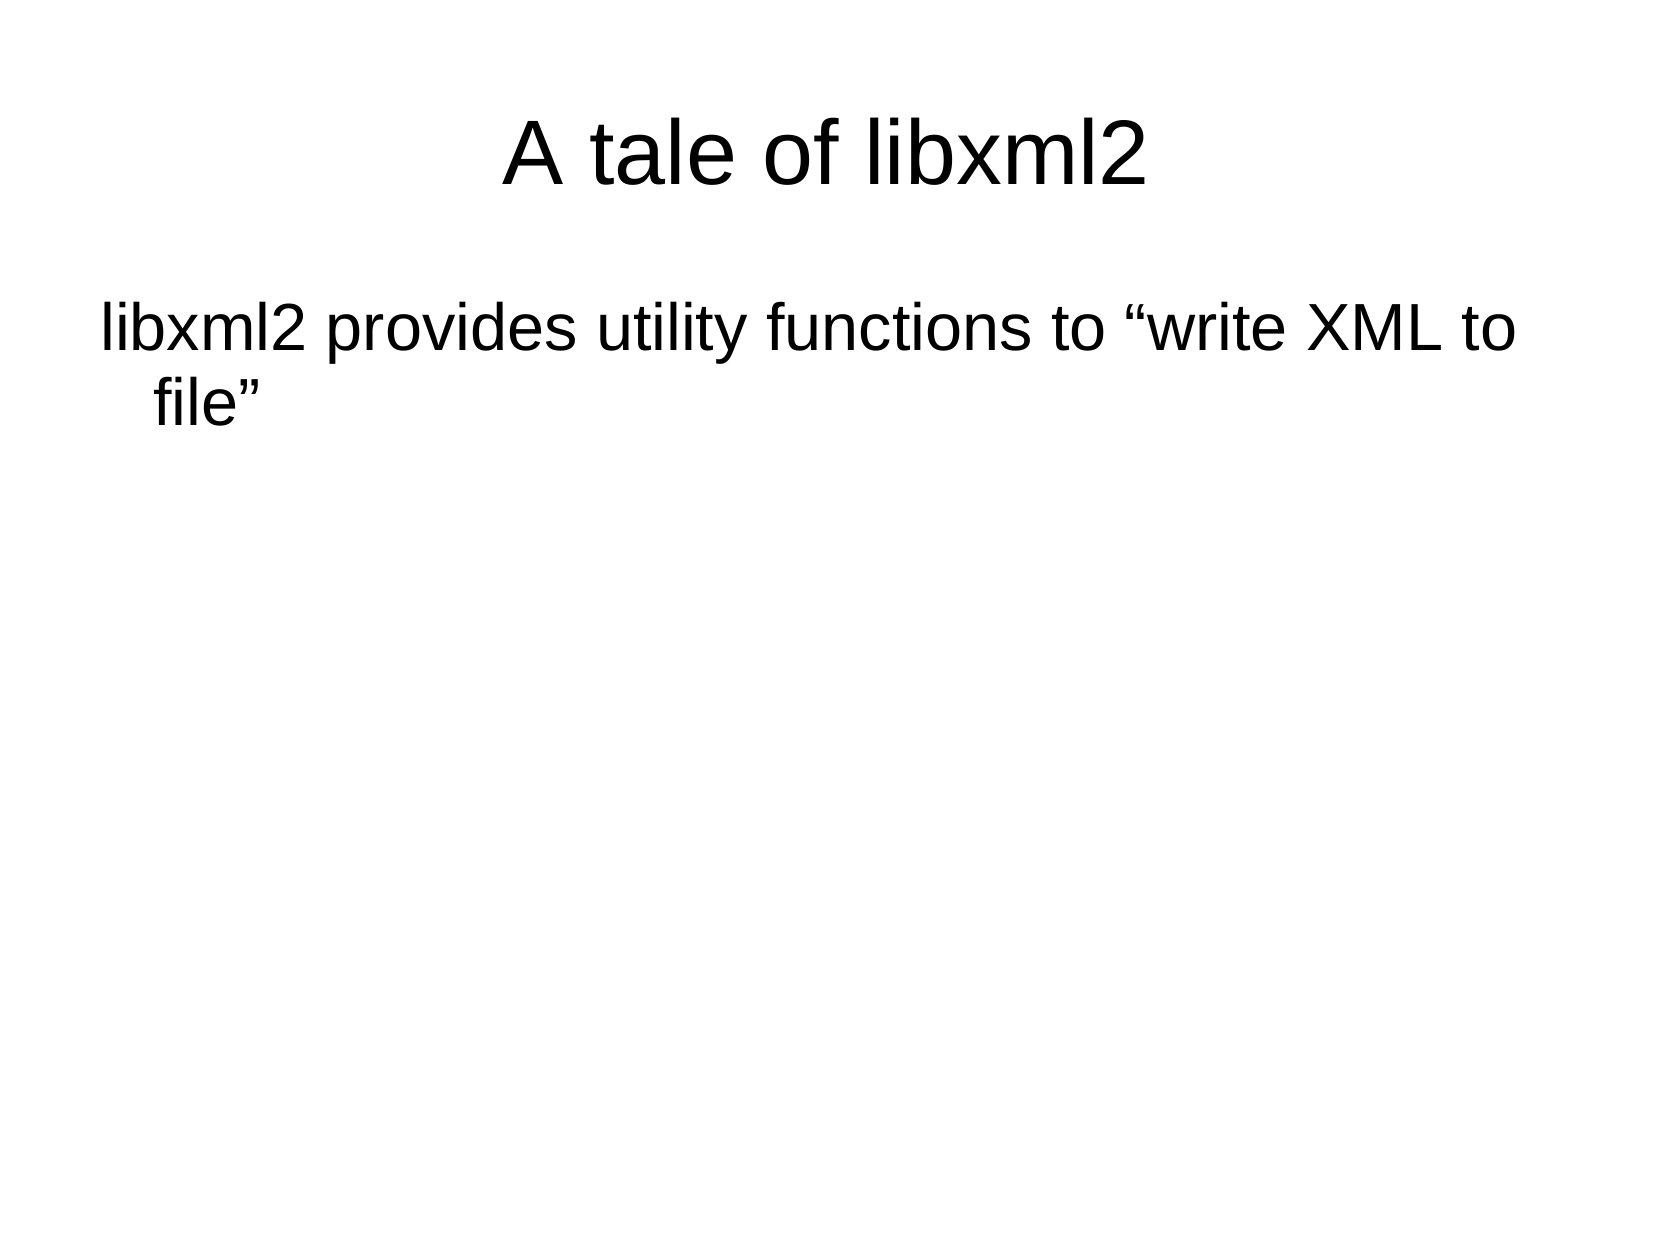

# A tale of libxml2
libxml2 provides utility functions to “write XML to file”